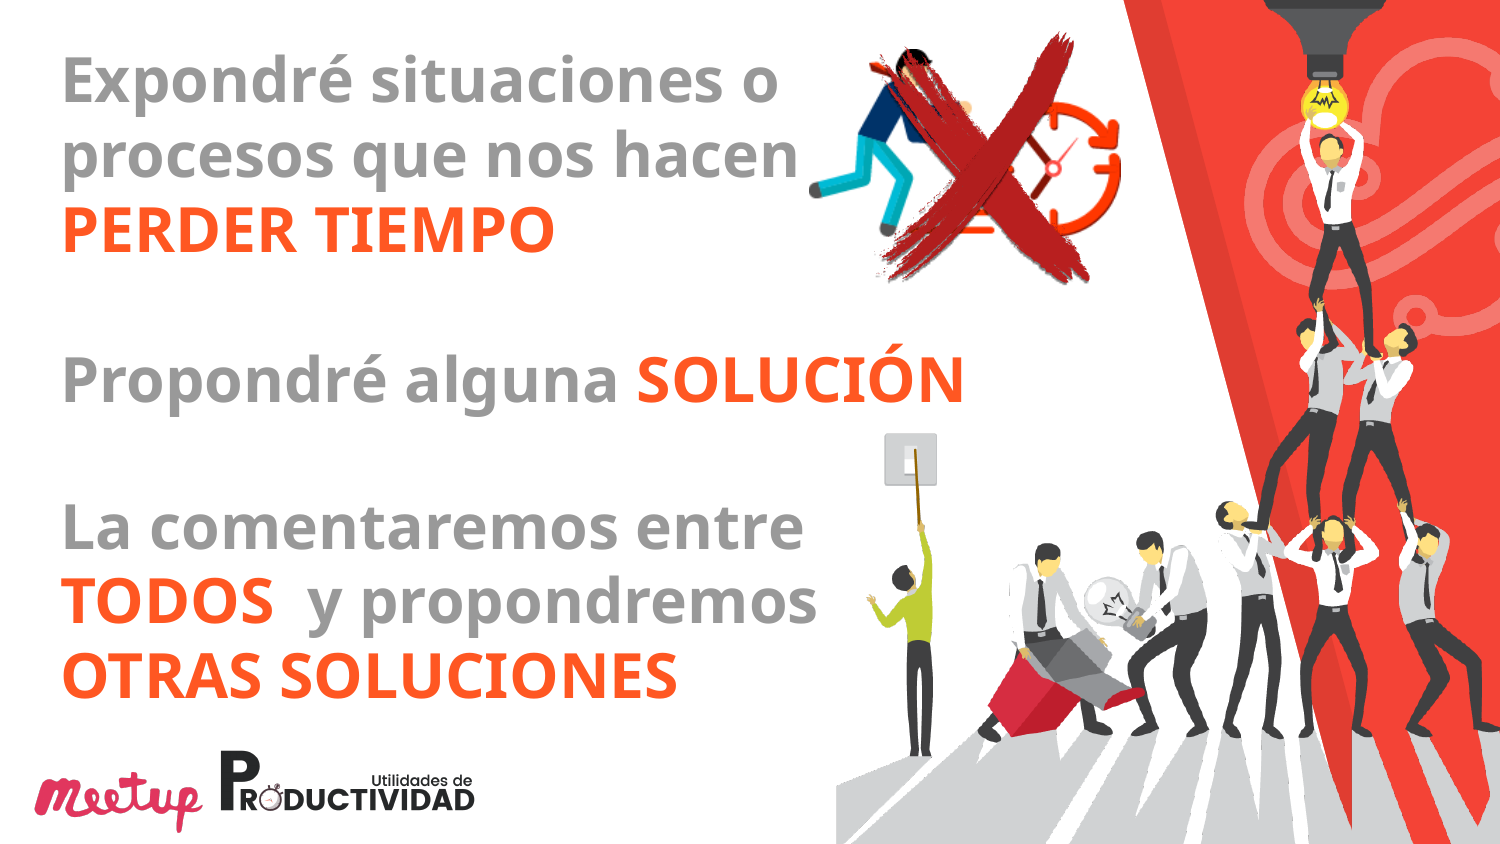

# Expondré situaciones o procesos que nos hacen PERDER TIEMPO
Propondré alguna SOLUCIÓN
La comentaremos entre
TODOS y propondremos
OTRAS SOLUCIONES